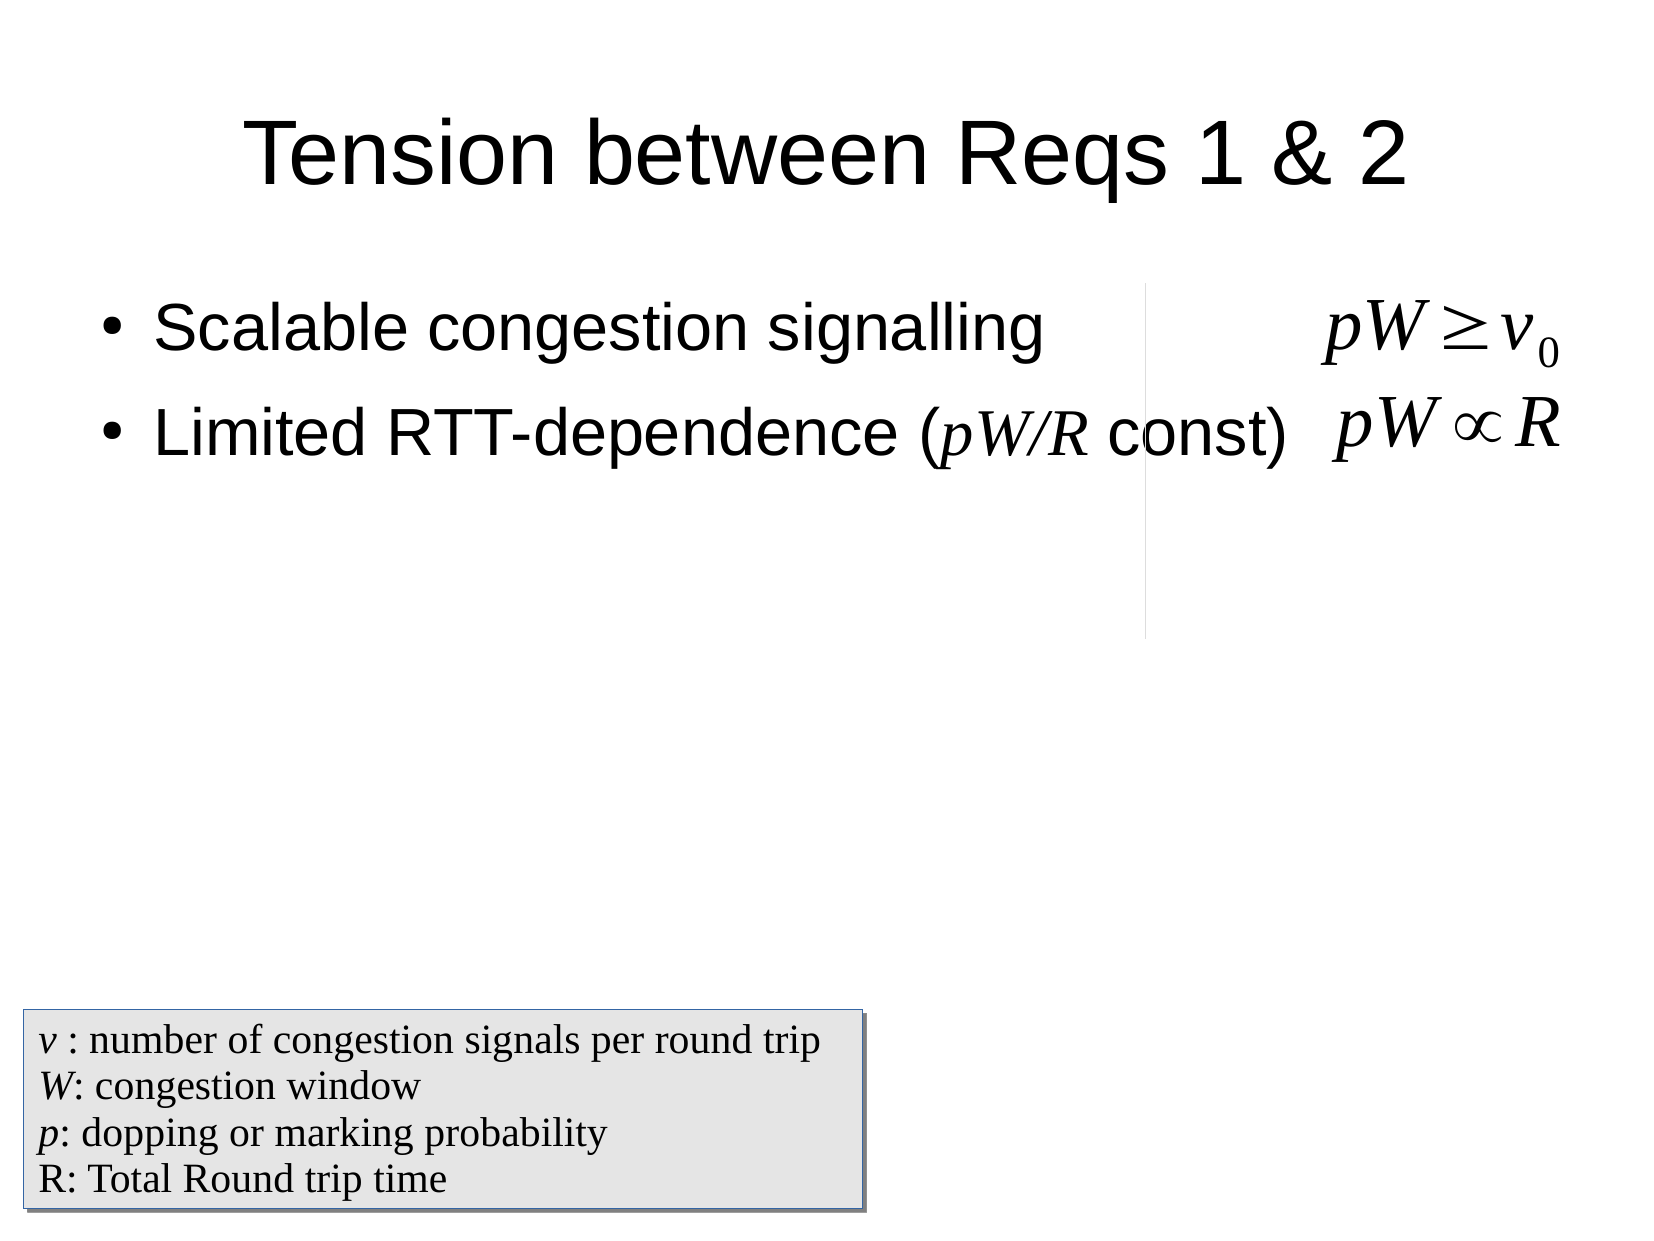

# Tension between Reqs 1 & 2
Scalable congestion signalling
Limited RTT-dependence (pW/R const)
v : number of congestion signals per round trip
W: congestion window
p: dopping or marking probability
R: Total Round trip time